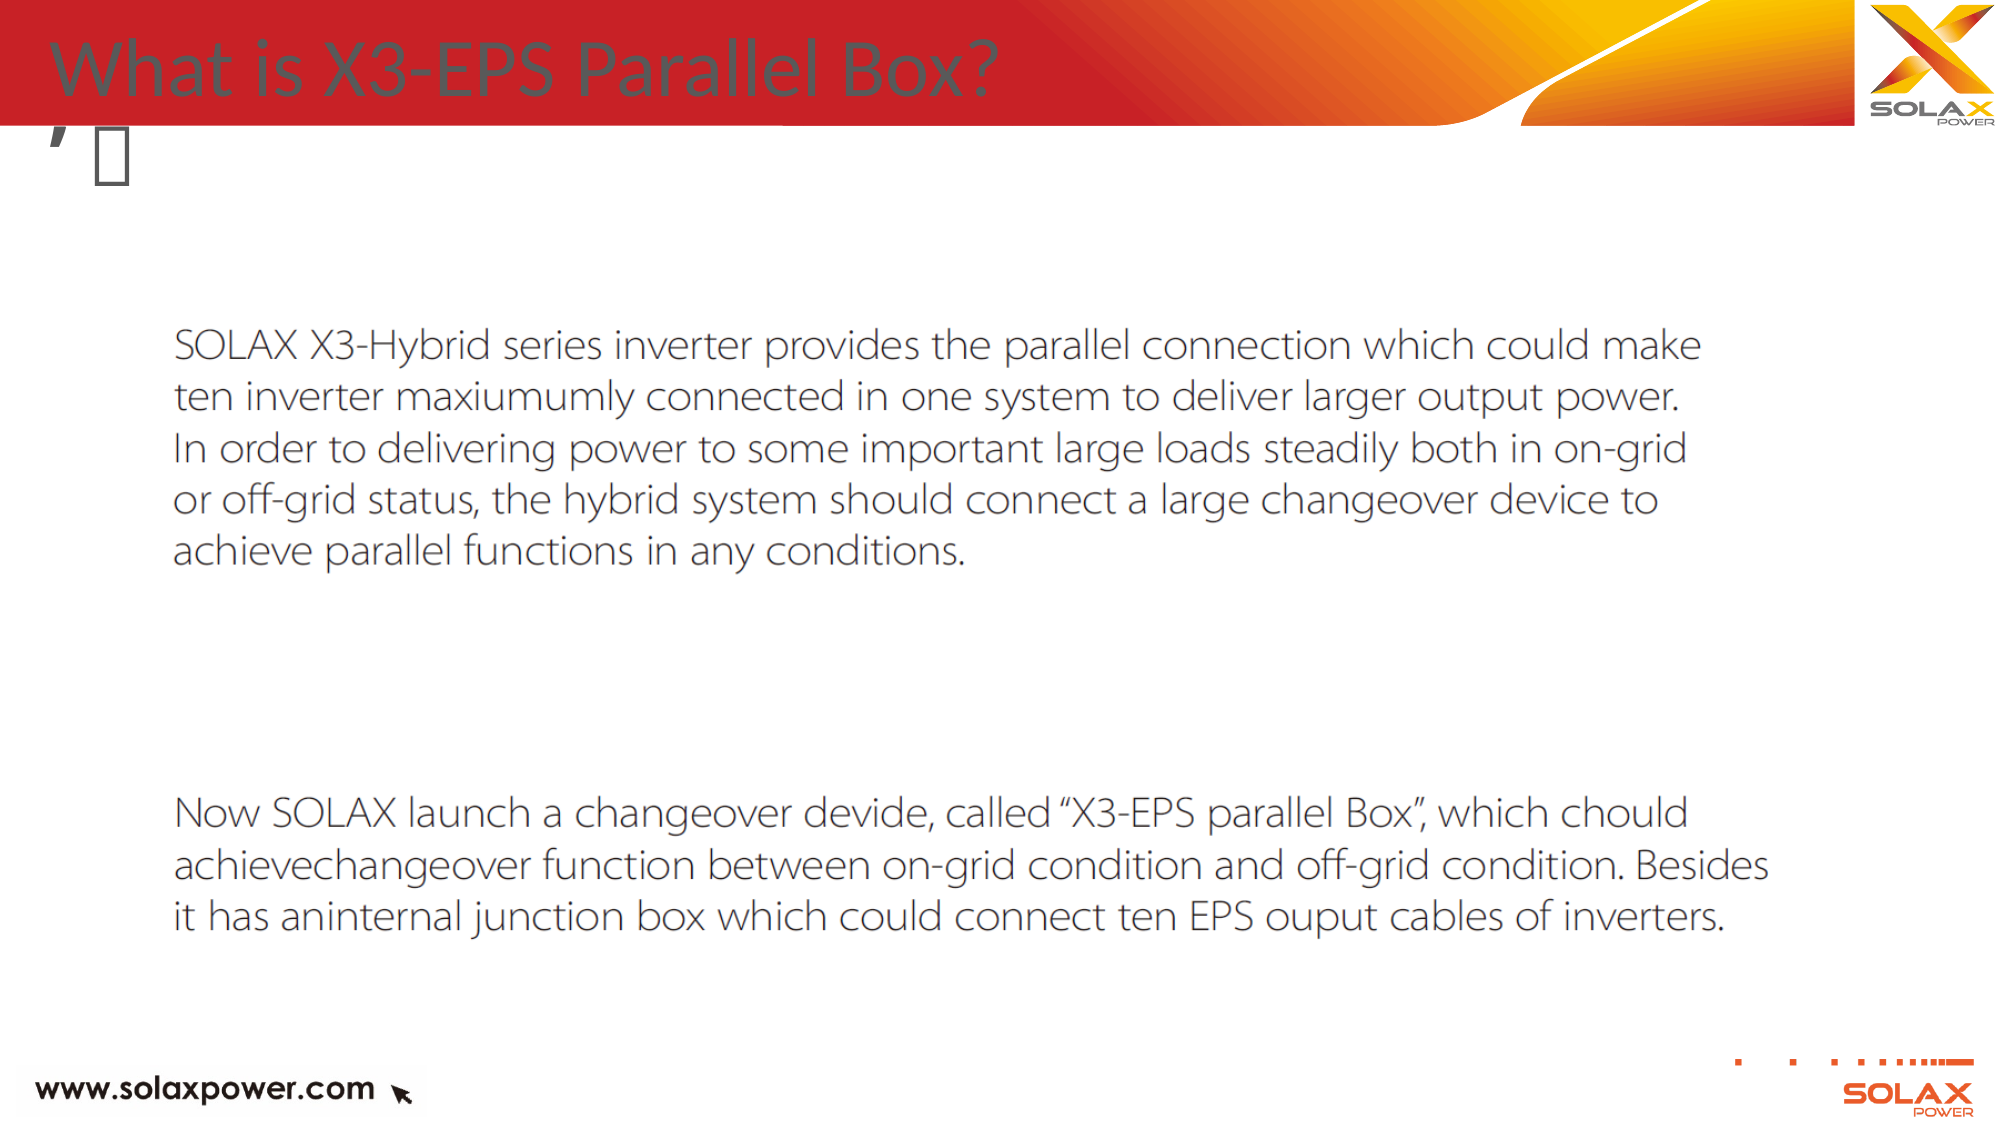

What is X3-EPS Parallel Box?
’？
1
3
4